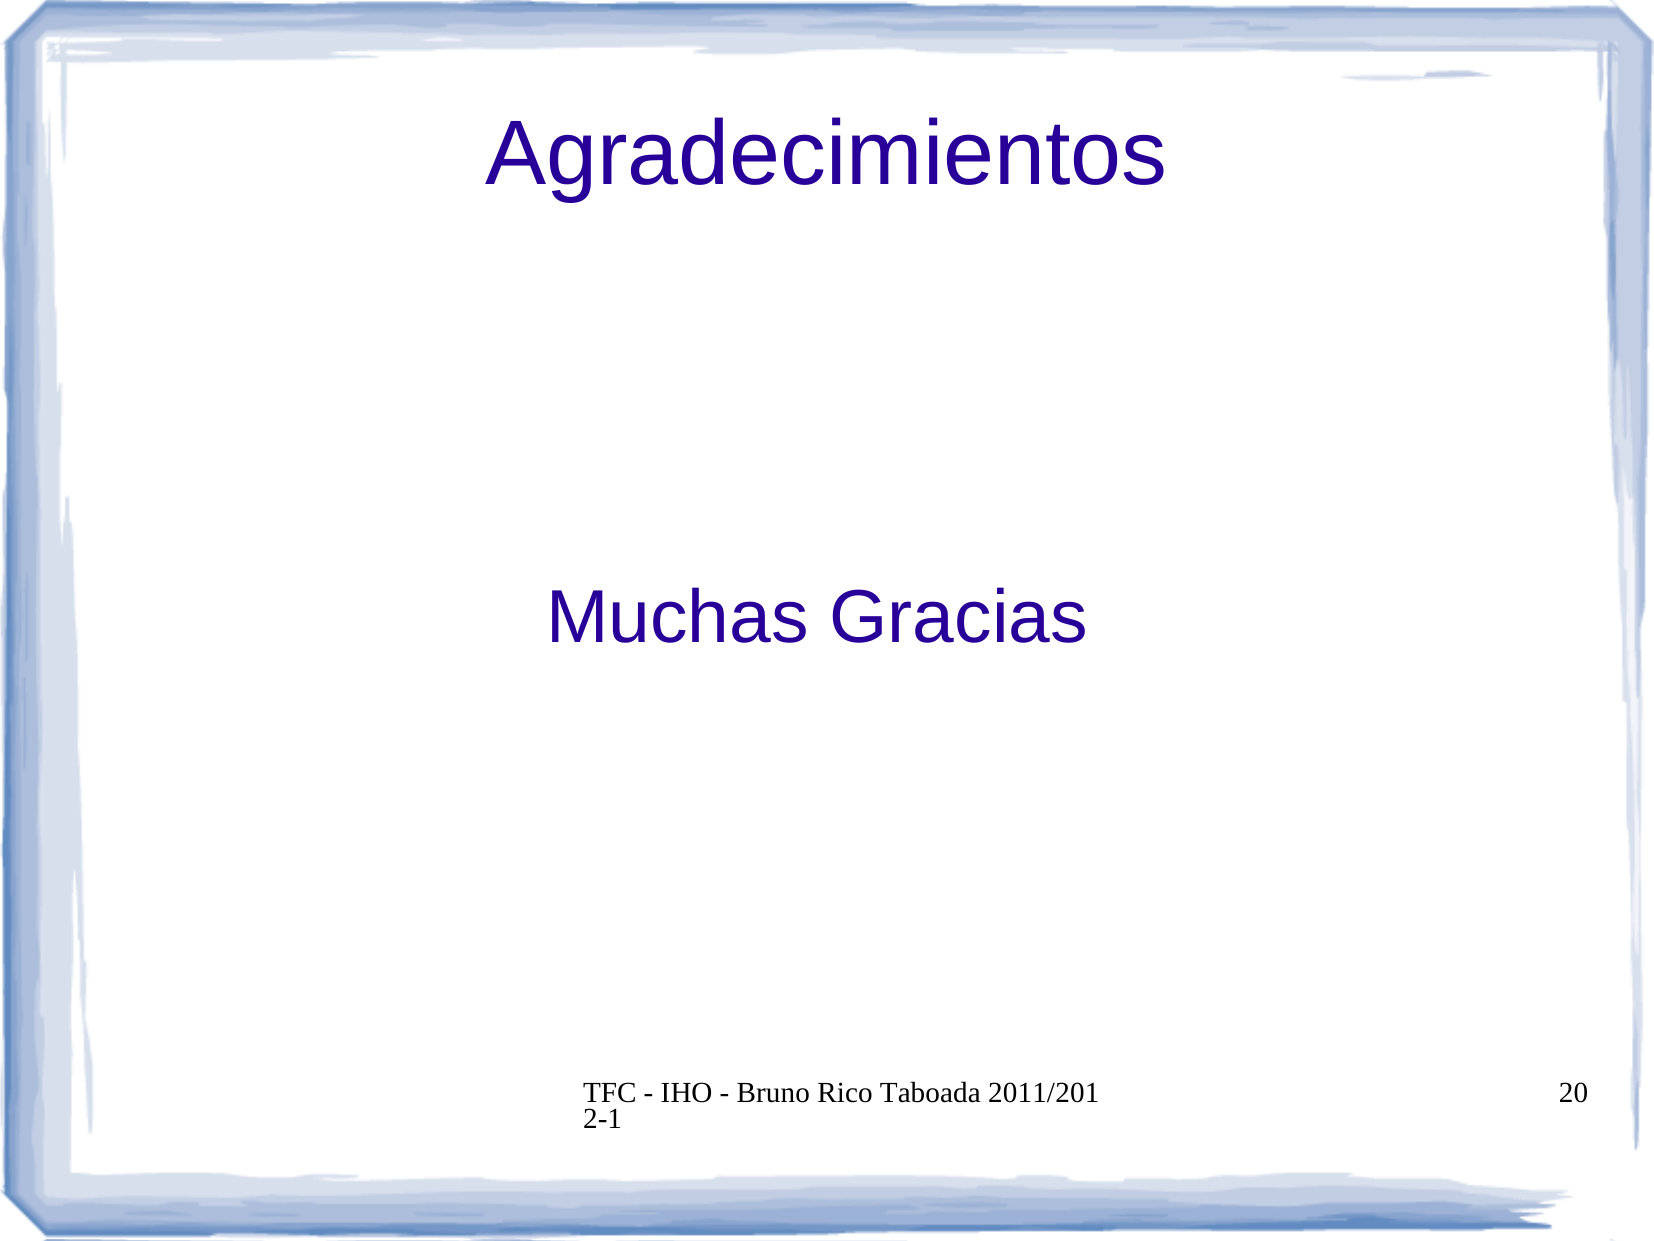

# Agradecimientos
Muchas Gracias
TFC - IHO - Bruno Rico Taboada 2011/2012-1
20